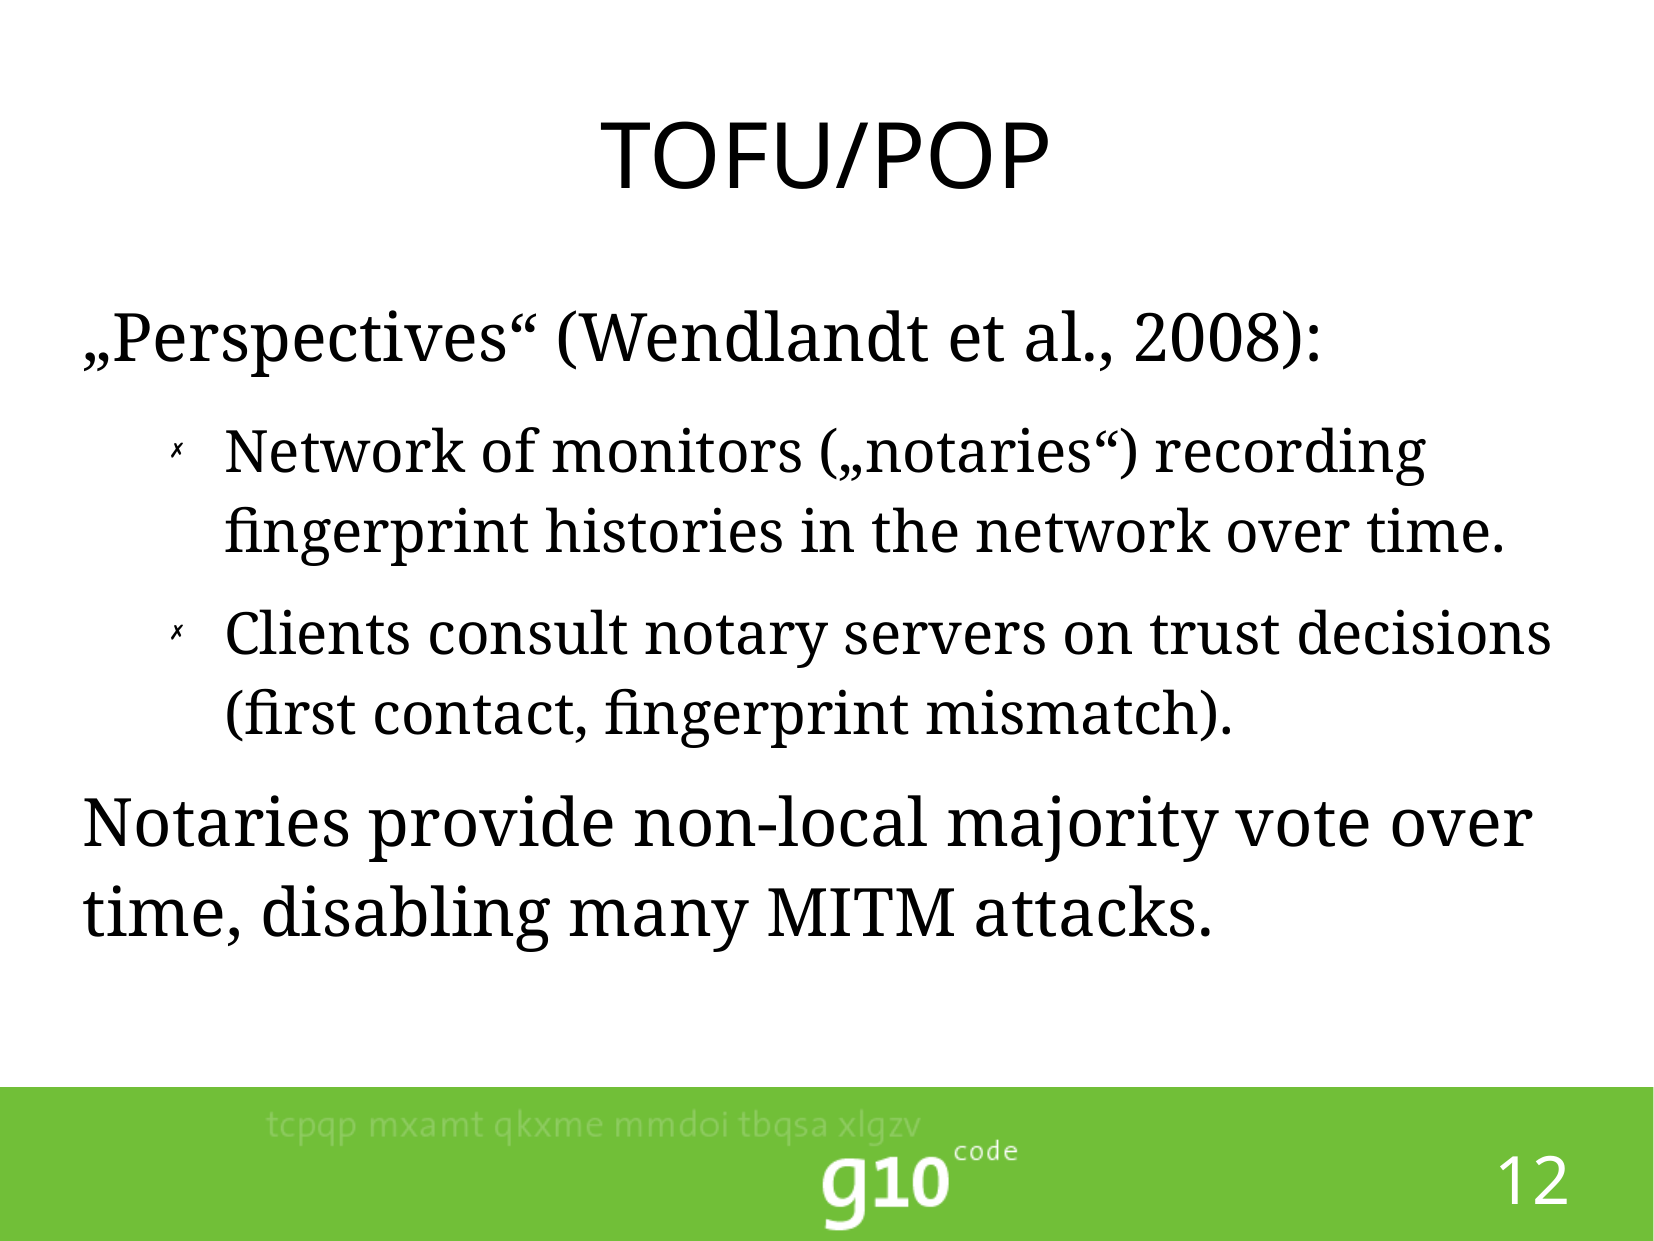

# TOFU/POP
„Perspectives“ (Wendlandt et al., 2008):
Network of monitors („notaries“) recording fingerprint histories in the network over time.
Clients consult notary servers on trust decisions (first contact, fingerprint mismatch).
Notaries provide non-local majority vote over time, disabling many MITM attacks.
12